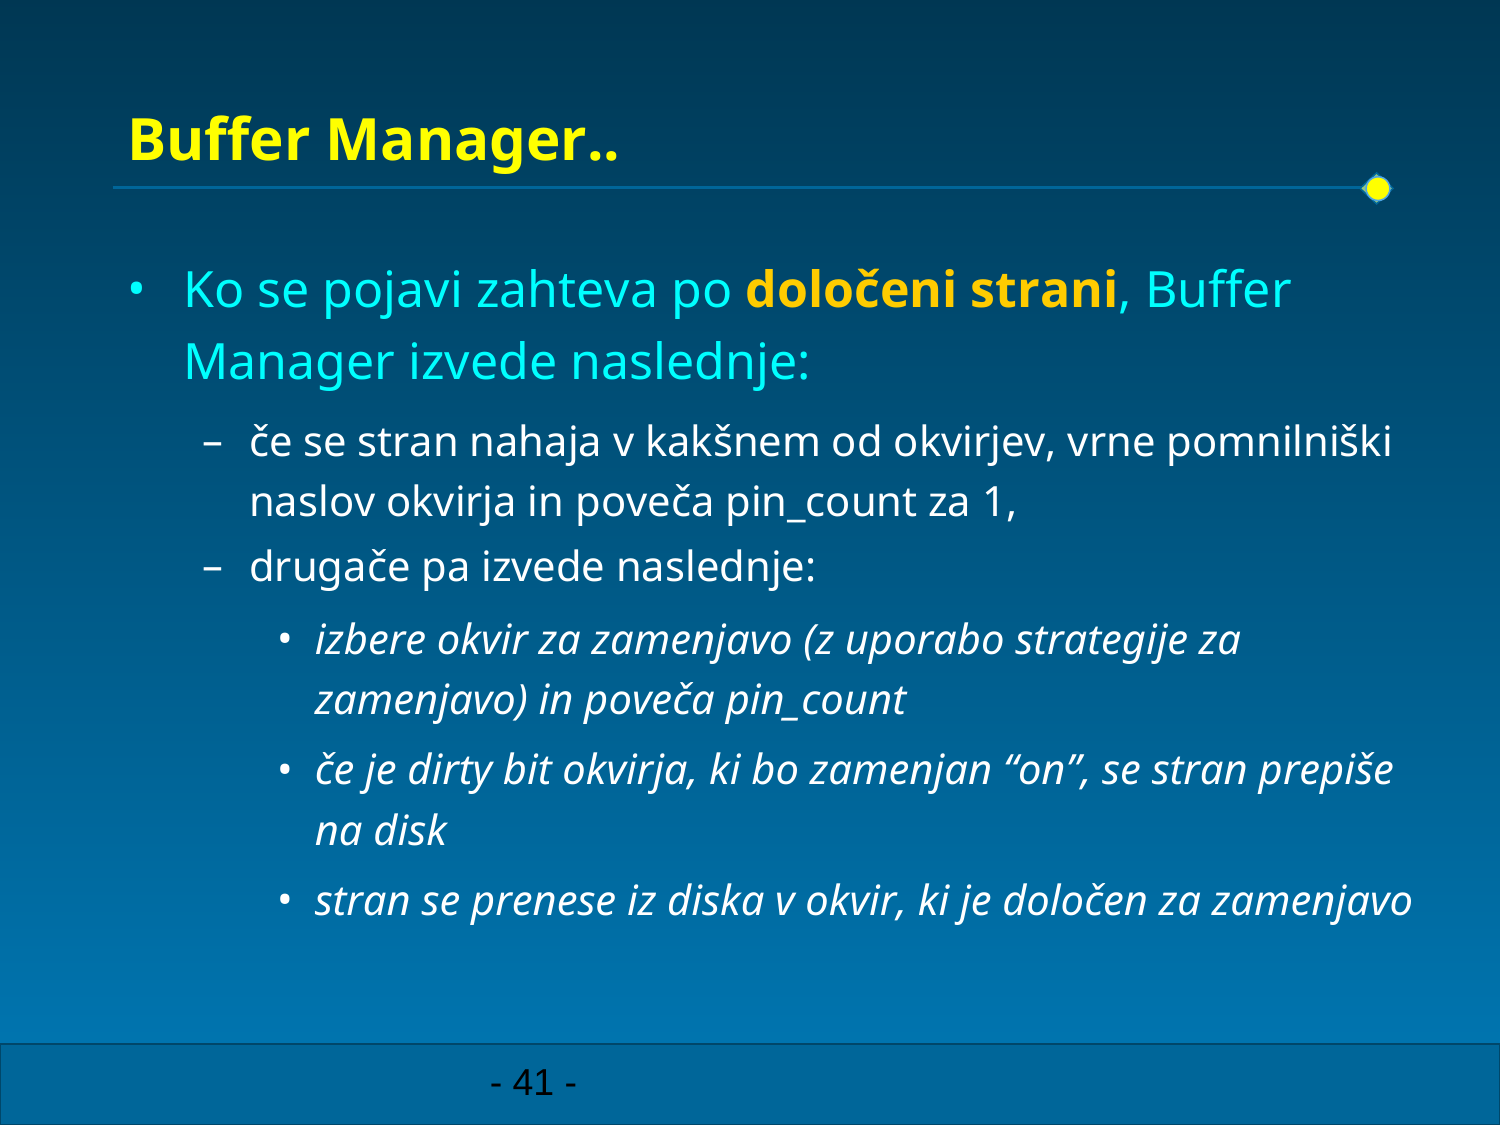

# Buffer Manager..
Ko se pojavi zahteva po določeni strani, Buffer Manager izvede naslednje:
če se stran nahaja v kakšnem od okvirjev, vrne pomnilniški naslov okvirja in poveča pin_count za 1,
drugače pa izvede naslednje:
izbere okvir za zamenjavo (z uporabo strategije za zamenjavo) in poveča pin_count
če je dirty bit okvirja, ki bo zamenjan “on”, se stran prepiše na disk
stran se prenese iz diska v okvir, ki je določen za zamenjavo